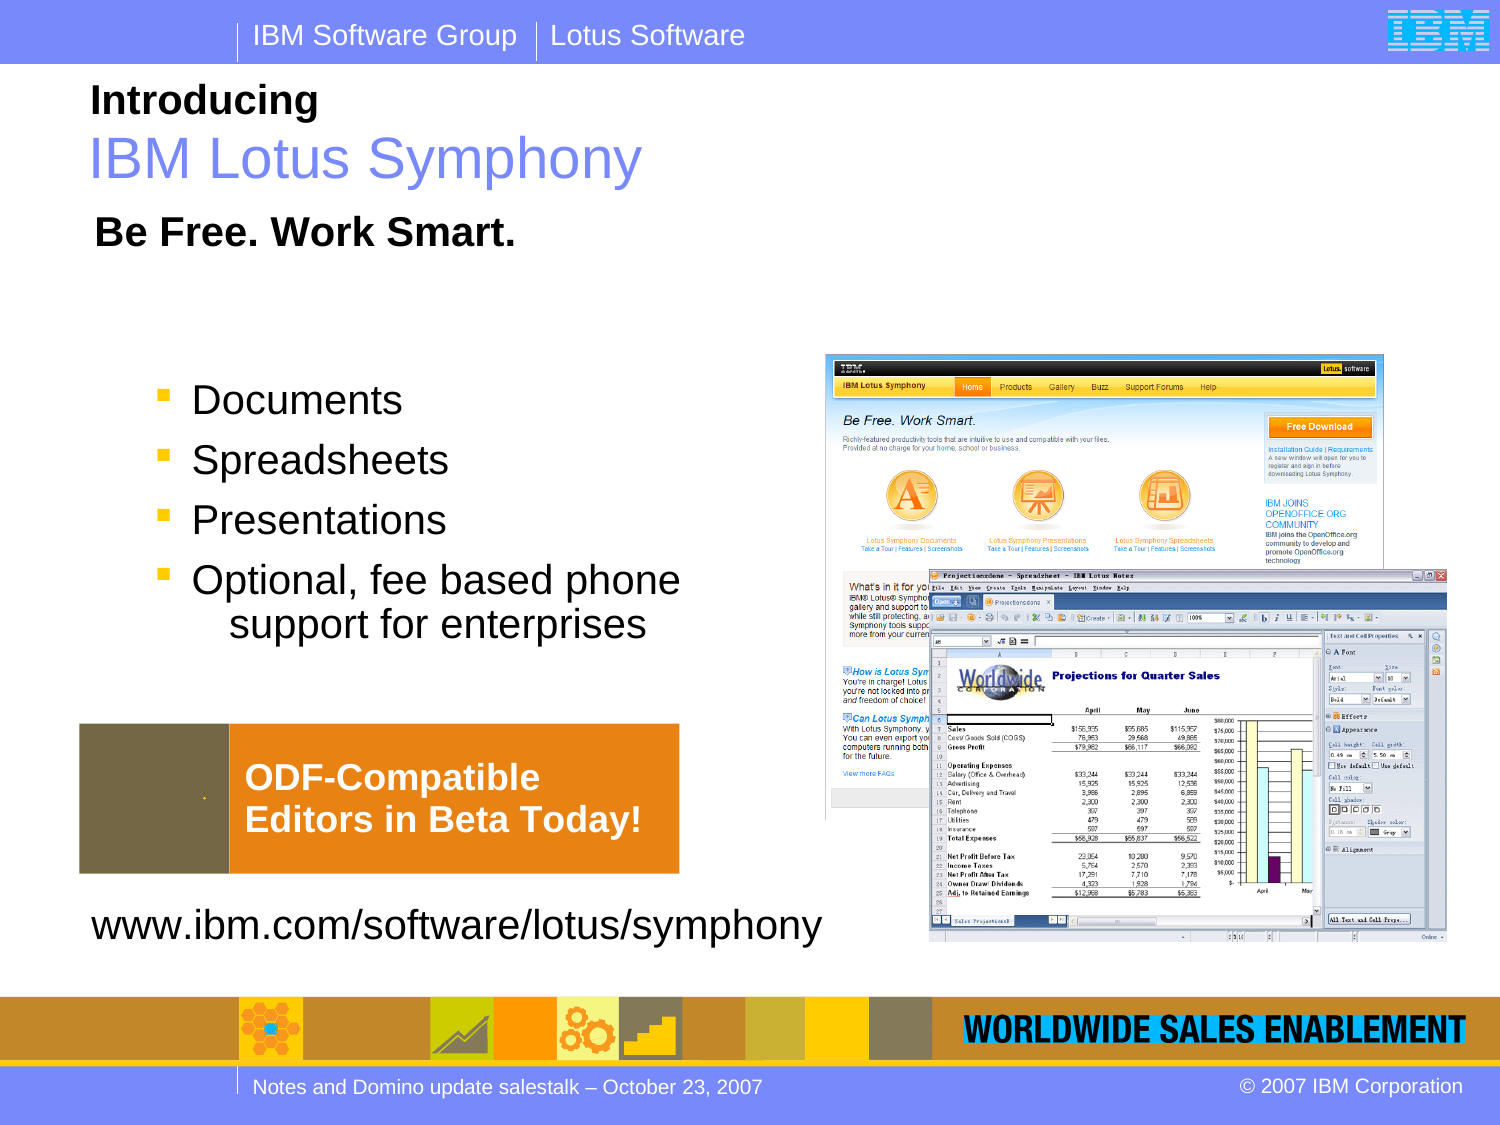

Introducing
# IBM Lotus Symphony
Be Free. Work Smart.
Documents
Spreadsheets
Presentations
Optional, fee based phone support for enterprises
ODF-Compatible
Editors in Beta Today!
www.ibm.com/software/lotus/symphony